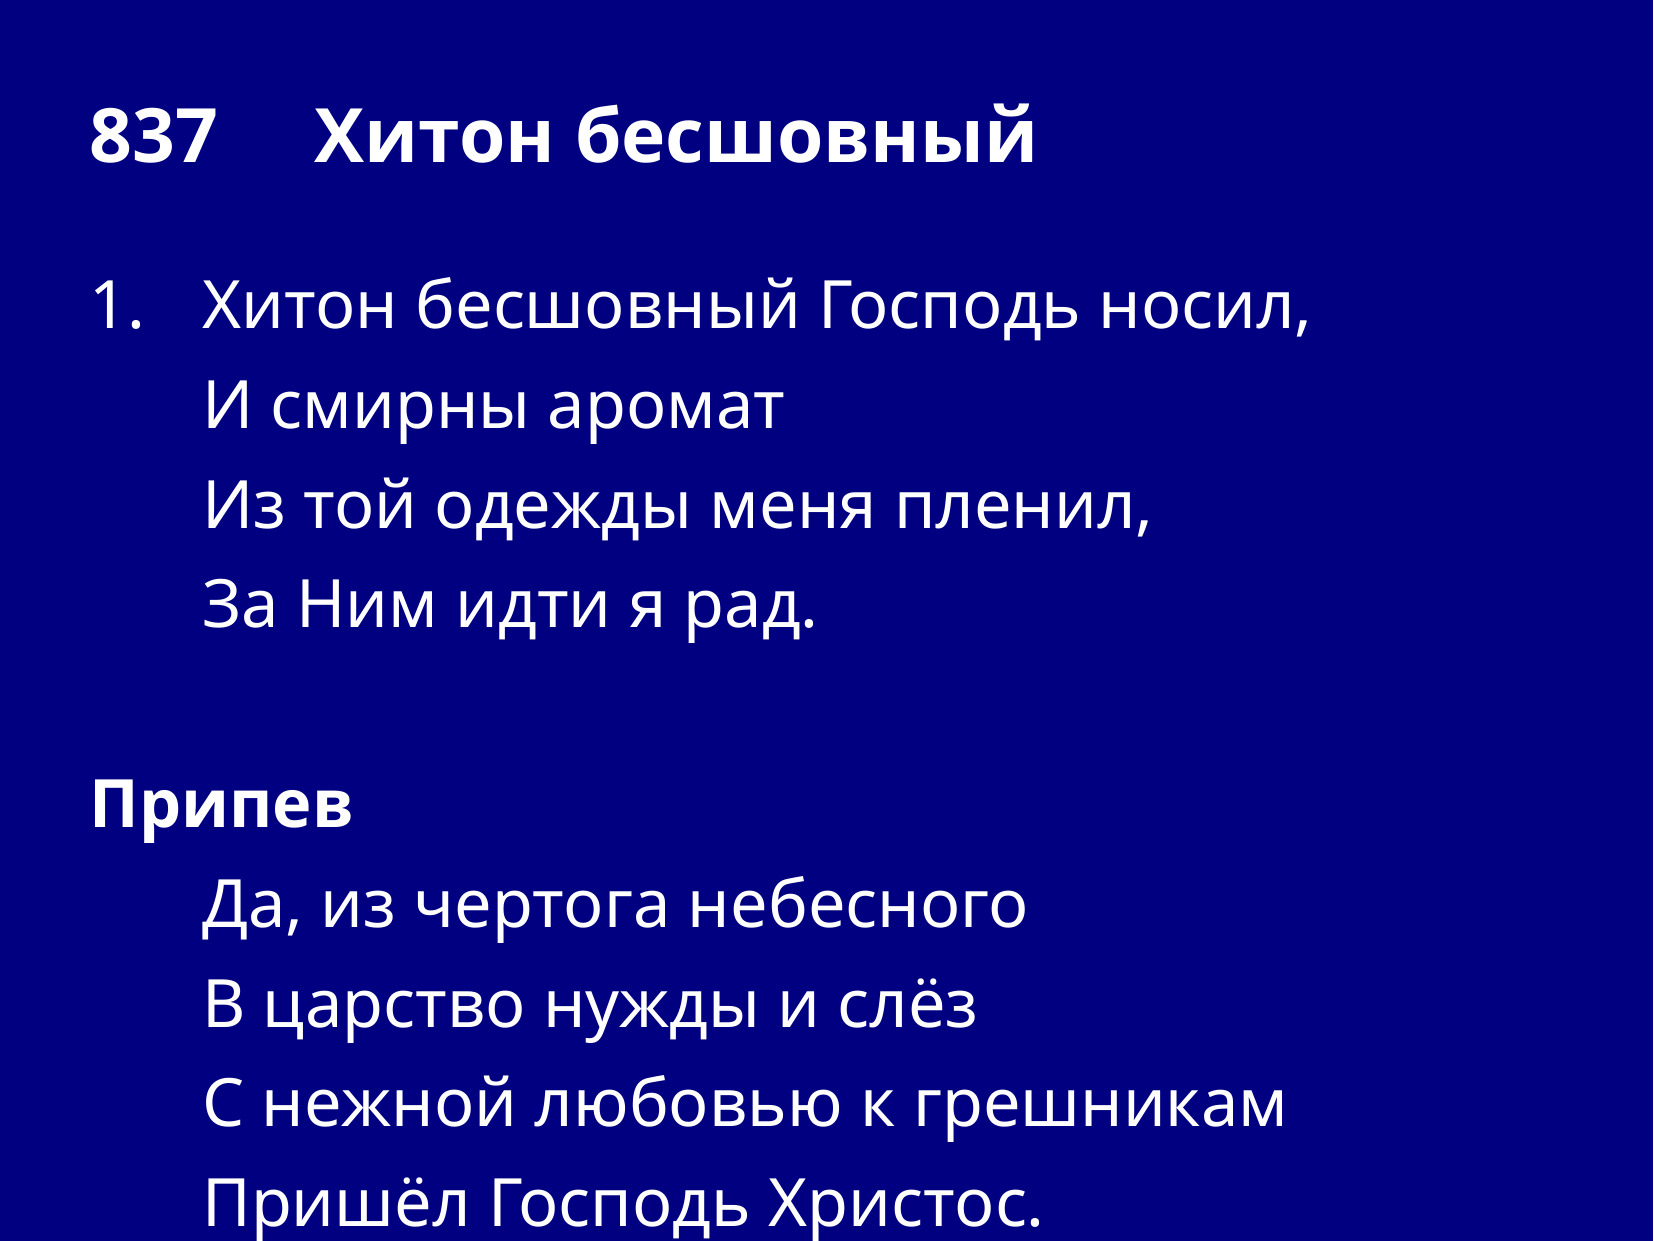

837	Хитон бесшовный
1.	Хитон бесшовный Господь носил,
	И смирны аромат
	Из той одежды меня пленил,
	За Ним идти я рад.
Припев
	Да, из чертога небесного
	В царство нужды и слёз
	С нежной любовью к грешникам
	Пришёл Господь Христос.